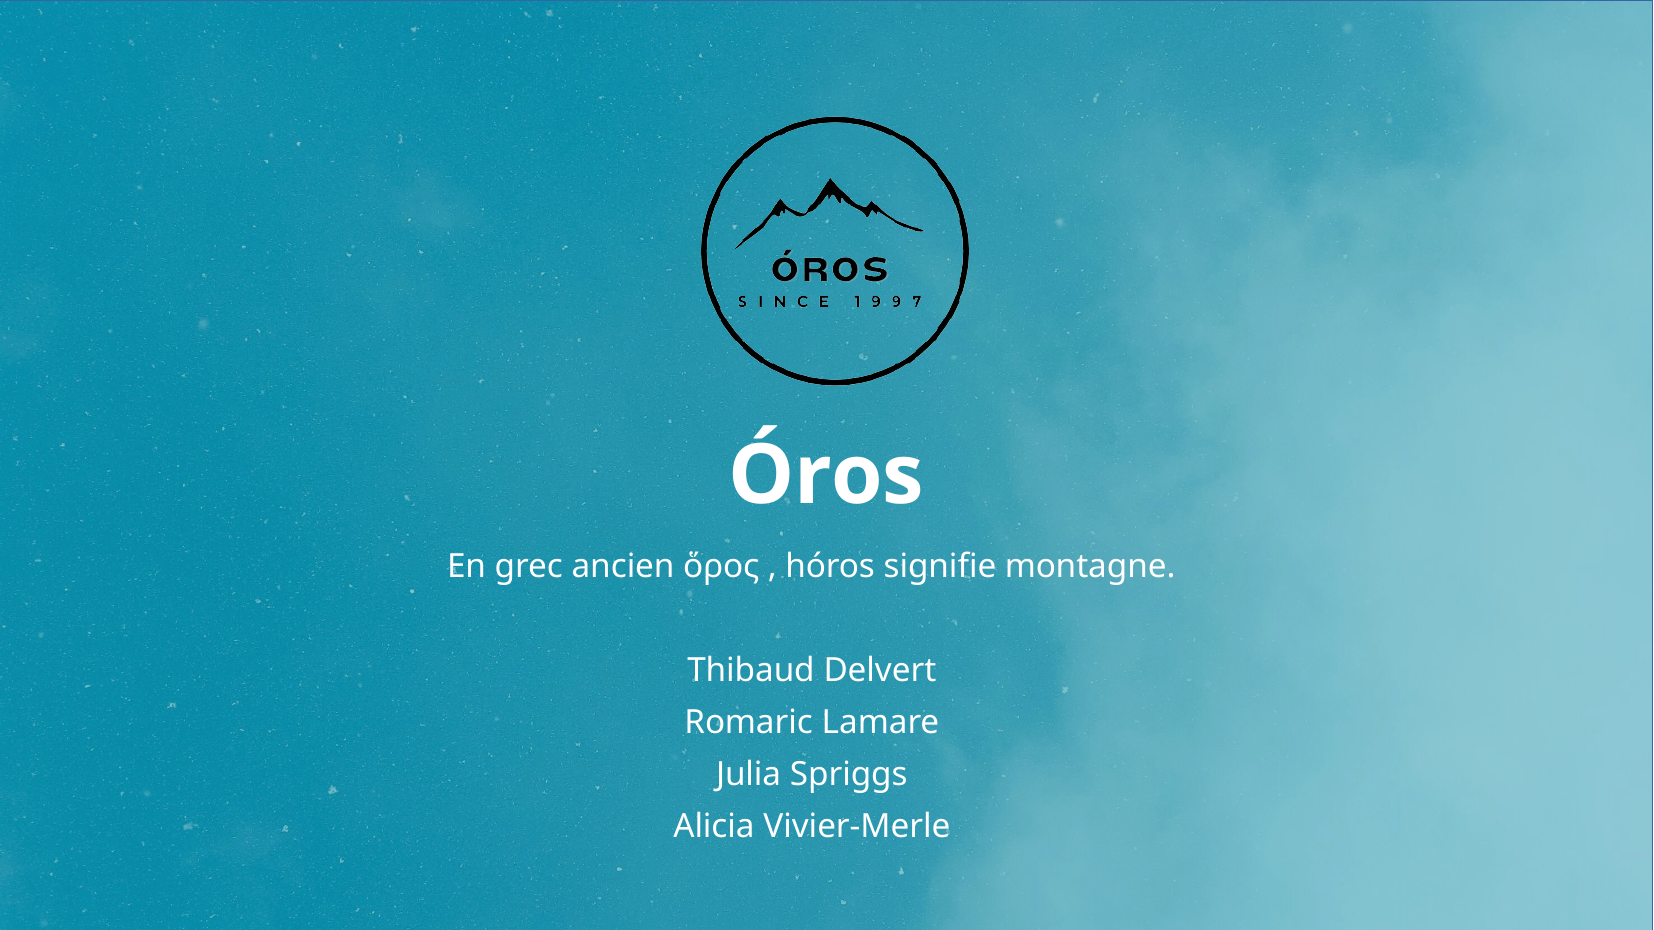

# Óros
En grec ancien ὅρος , hóros signifie montagne.
Thibaud Delvert
Romaric Lamare
Julia Spriggs
Alicia Vivier-Merle